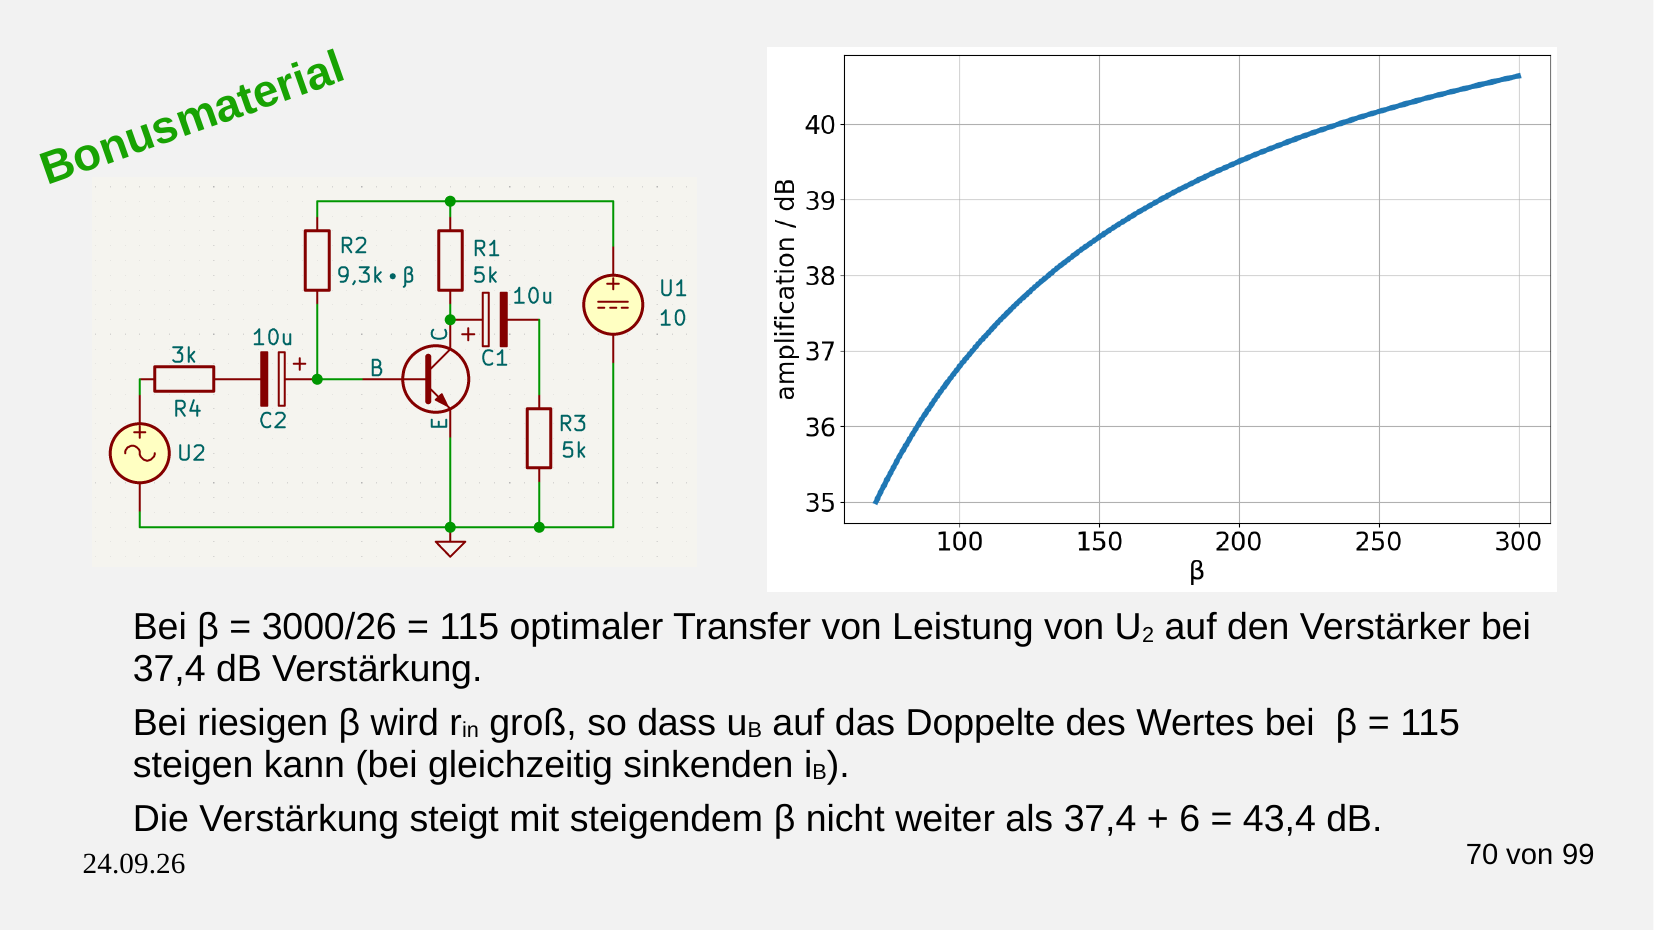

Bei β = 3000/26 = 115 optimaler Transfer von Leistung von U2 auf den Verstärker bei
37,4 dB Verstärkung.
Bei riesigen β wird rin groß, so dass uB auf das Doppelte des Wertes bei β = 115 steigen kann (bei gleichzeitig sinkenden iB).
Die Verstärkung steigt mit steigendem β nicht weiter als 37,4 + 6 = 43,4 dB.
70